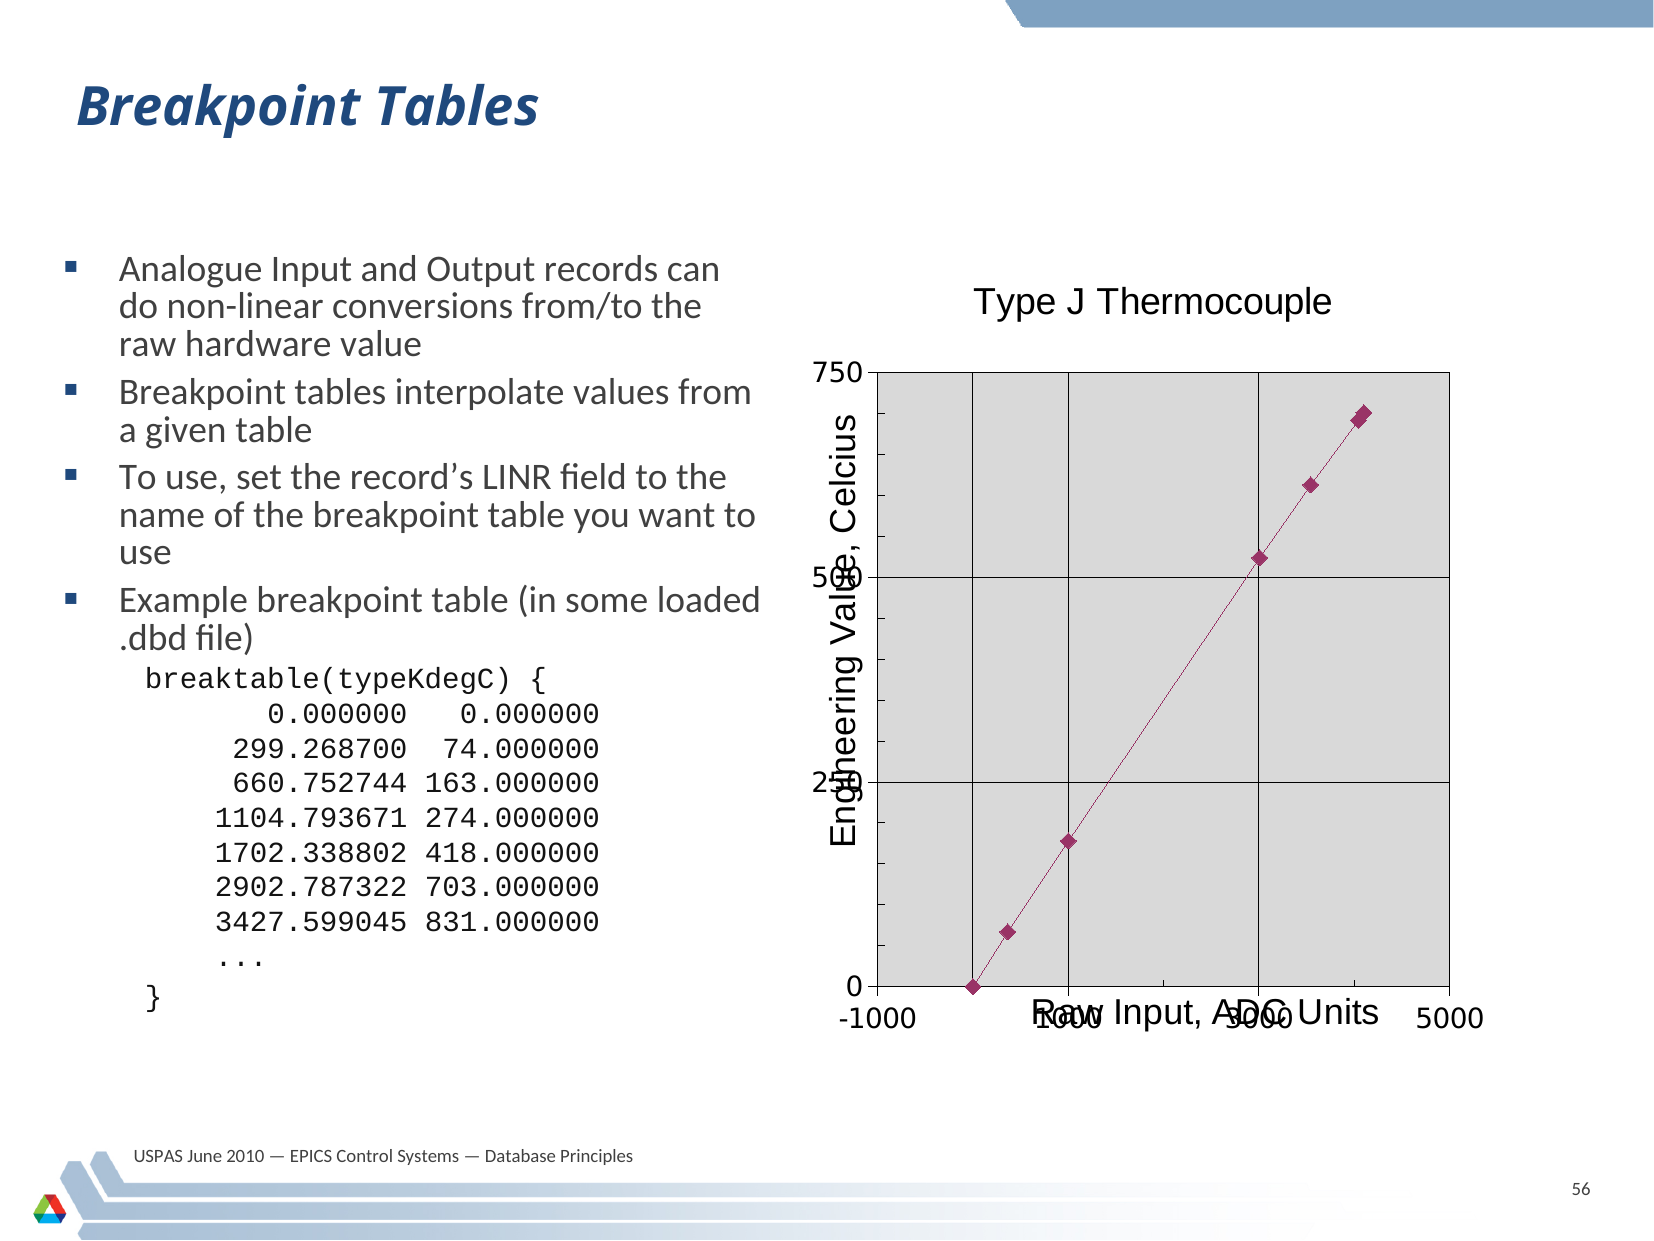

# Breakpoint Tables
### Chart: Type J Thermocouple
| Category | Column 2 |
|---|---|Analogue Input and Output records can do non-linear conversions from/to the raw hardware value
Breakpoint tables interpolate values from a given table
To use, set the record’s LINR field to the name of the breakpoint table you want to use
Example breakpoint table (in some loaded .dbd file)
breaktable(typeKdegC) {
 0.000000 0.000000
 299.268700 74.000000
 660.752744 163.000000
 1104.793671 274.000000
 1702.338802 418.000000
 2902.787322 703.000000
 3427.599045 831.000000
 ...
}
USPAS June 2010 — EPICS Control Systems — Database Principles
56